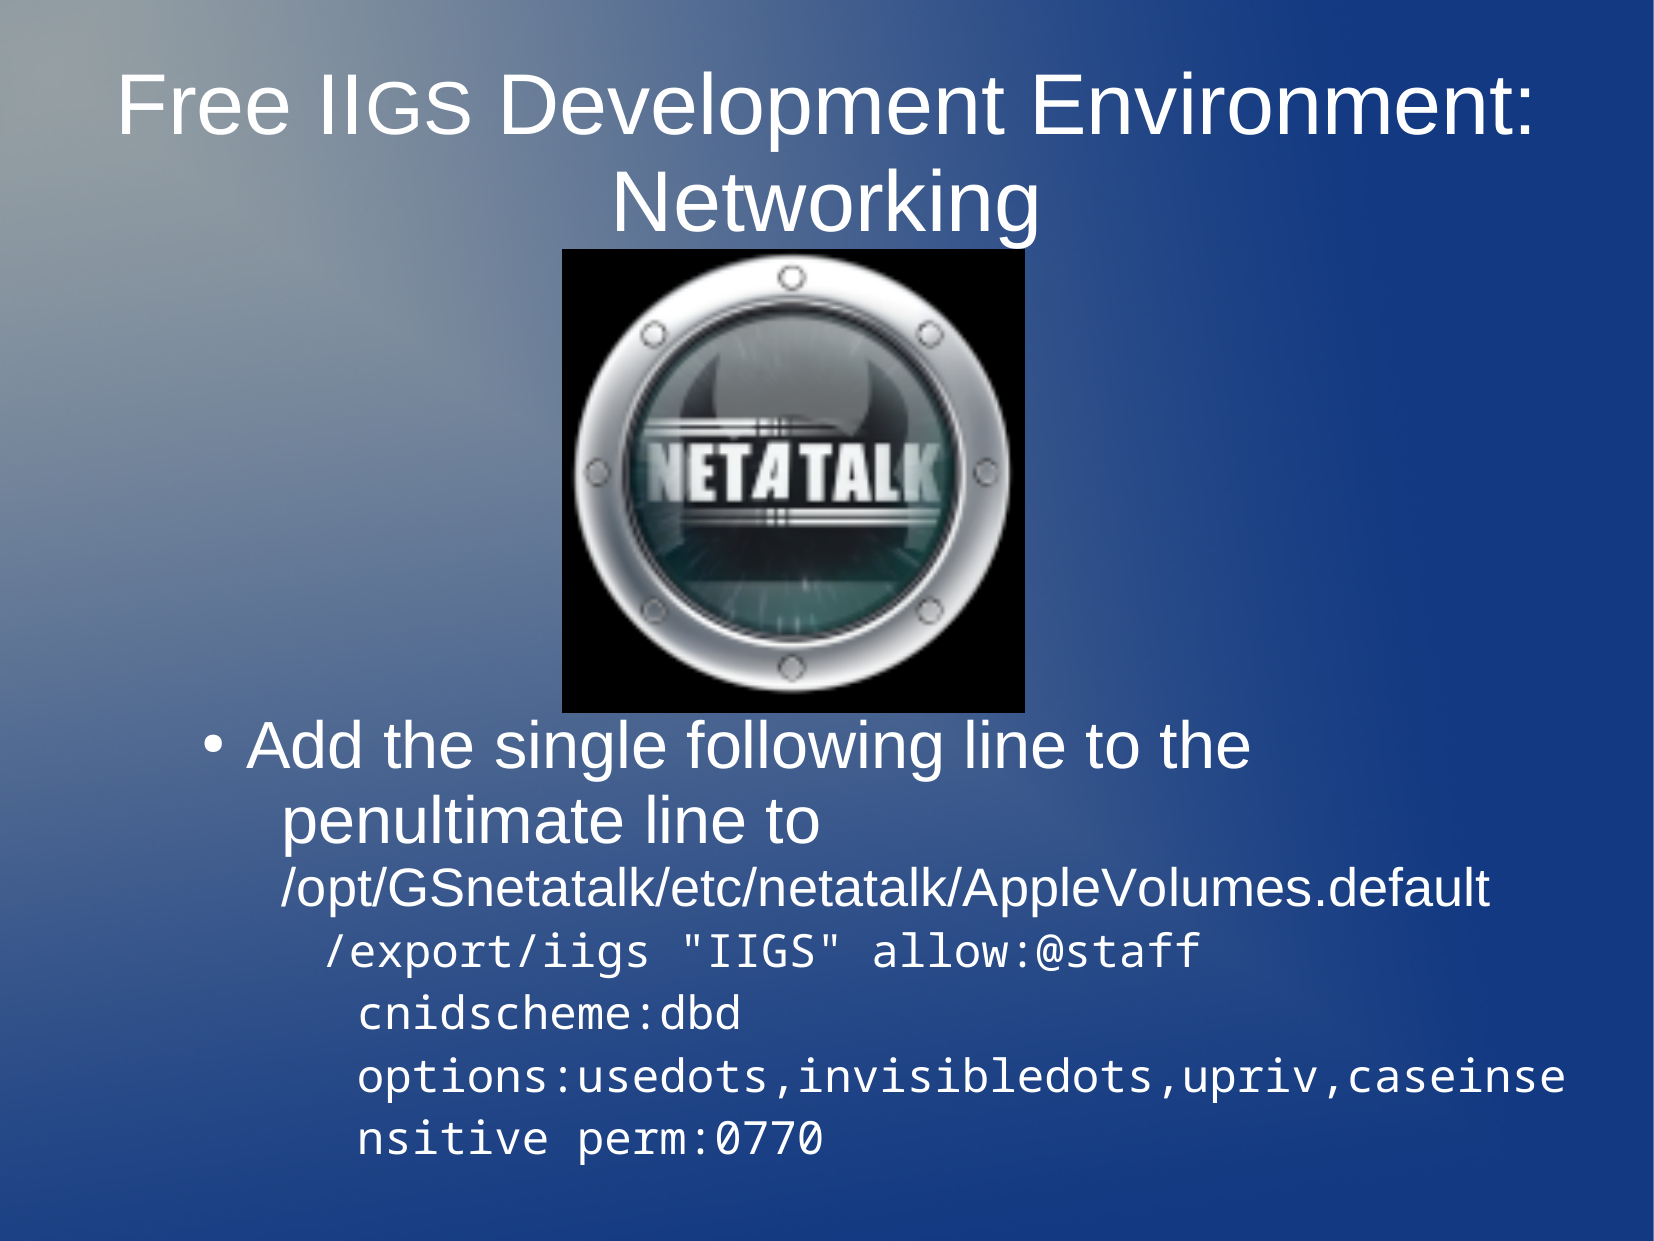

# Free IIGS Development Environment: Networking
Add the single following line to the penultimate line to /opt/GSnetatalk/etc/netatalk/AppleVolumes.default
/export/iigs "IIGS" allow:@staff cnidscheme:dbd options:usedots,invisibledots,upriv,caseinsensitive perm:0770